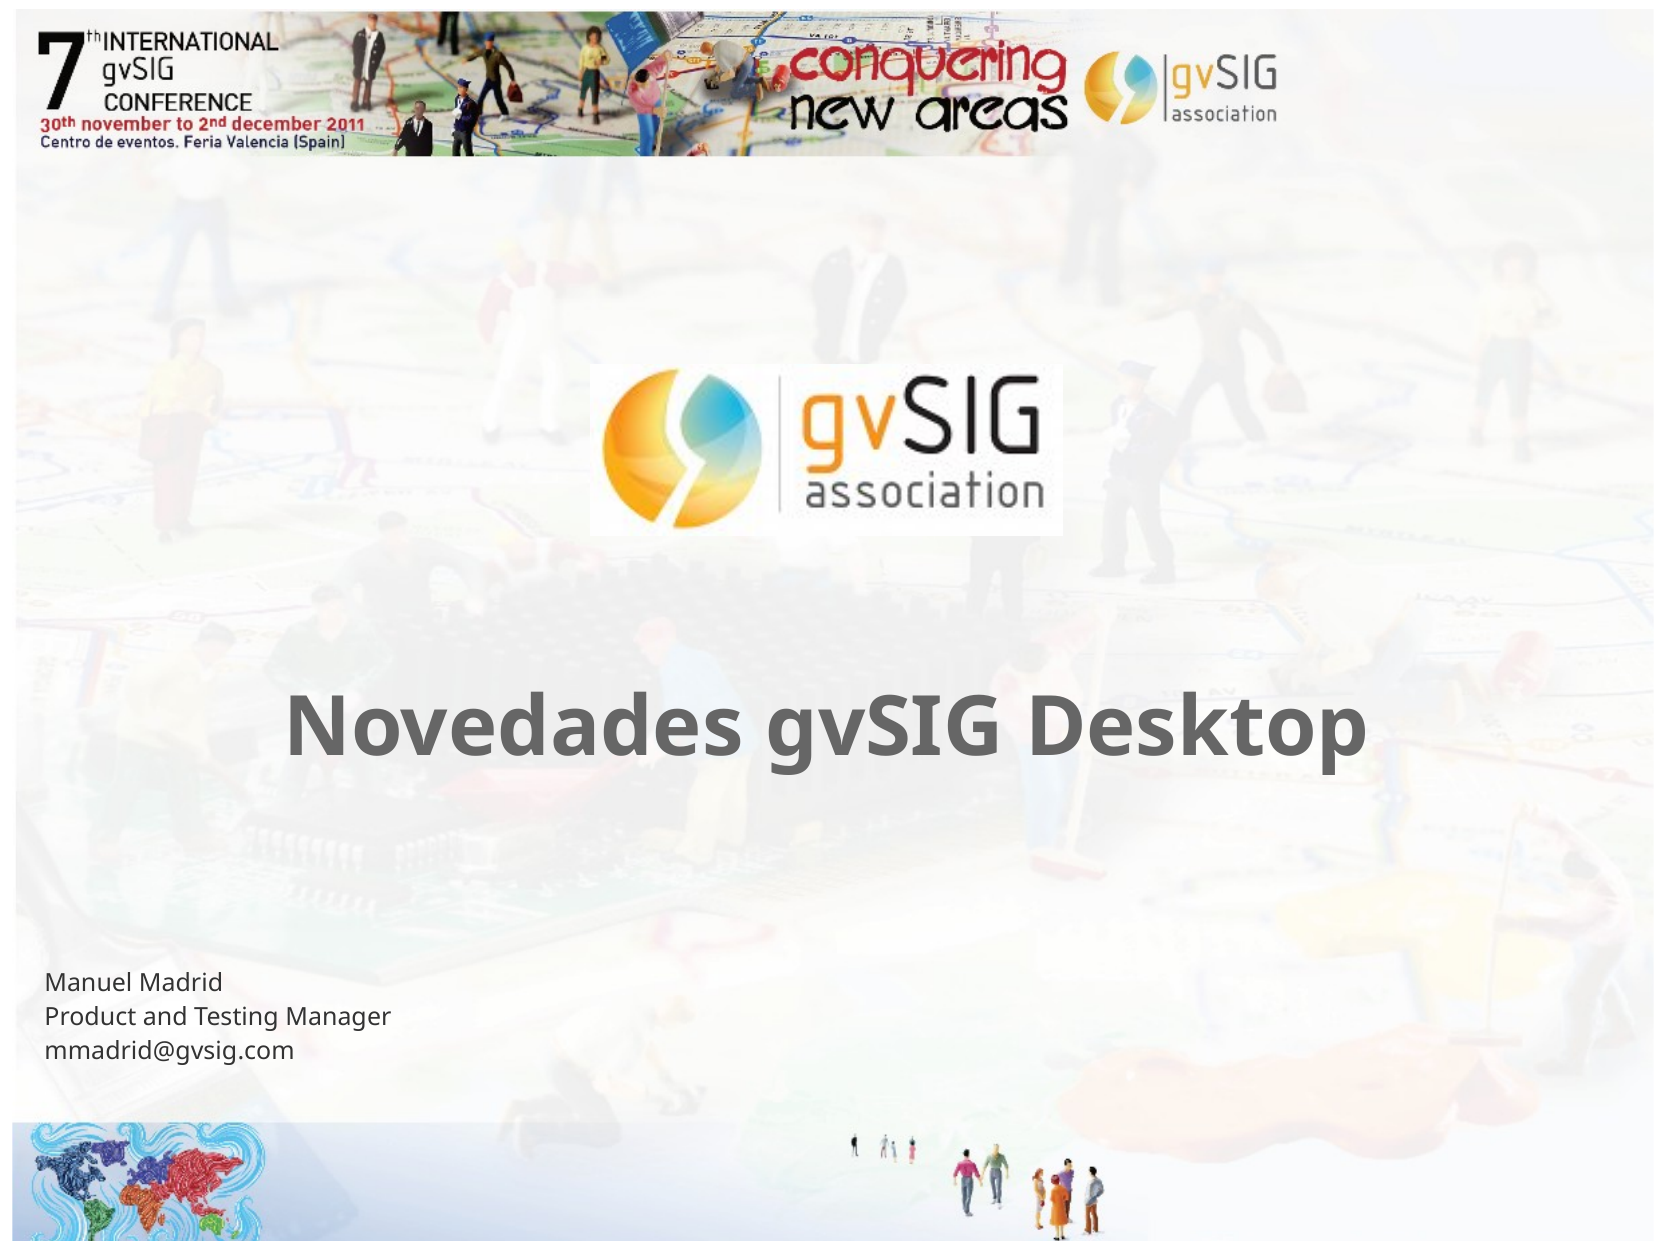

# Novedades gvSIG Desktop
Manuel Madrid
Product and Testing Manager
mmadrid@gvsig.com